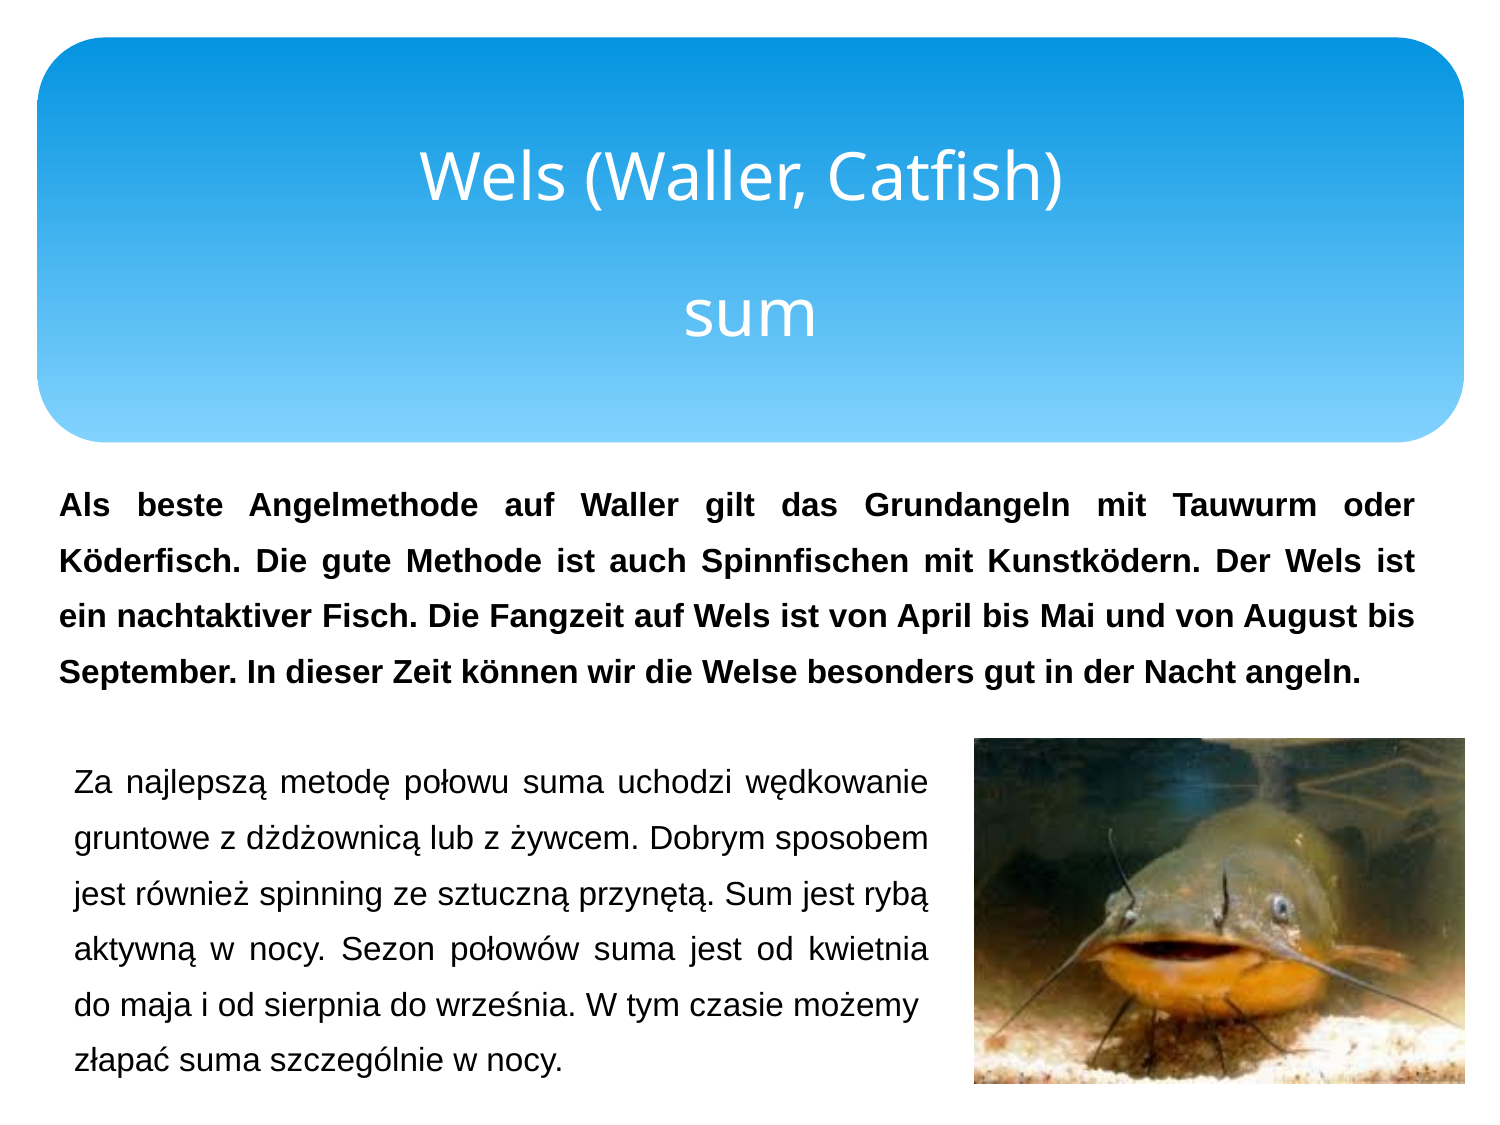

# Wels (Waller, Catfish) sum
Als beste Angelmethode auf Waller gilt das Grundangeln mit Tauwurm oder Köderfisch. Die gute Methode ist auch Spinnfischen mit Kunstködern. Der Wels ist ein nachtaktiver Fisch. Die Fangzeit auf Wels ist von April bis Mai und von August bis September. In dieser Zeit können wir die Welse besonders gut in der Nacht angeln.
Za najlepszą metodę połowu suma uchodzi wędkowanie gruntowe z dżdżownicą lub z żywcem. Dobrym sposobem jest również spinning ze sztuczną przynętą. Sum jest rybą aktywną w nocy. Sezon połowów suma jest od kwietnia do maja i od sierpnia do września. W tym czasie możemy
złapać suma szczególnie w nocy.